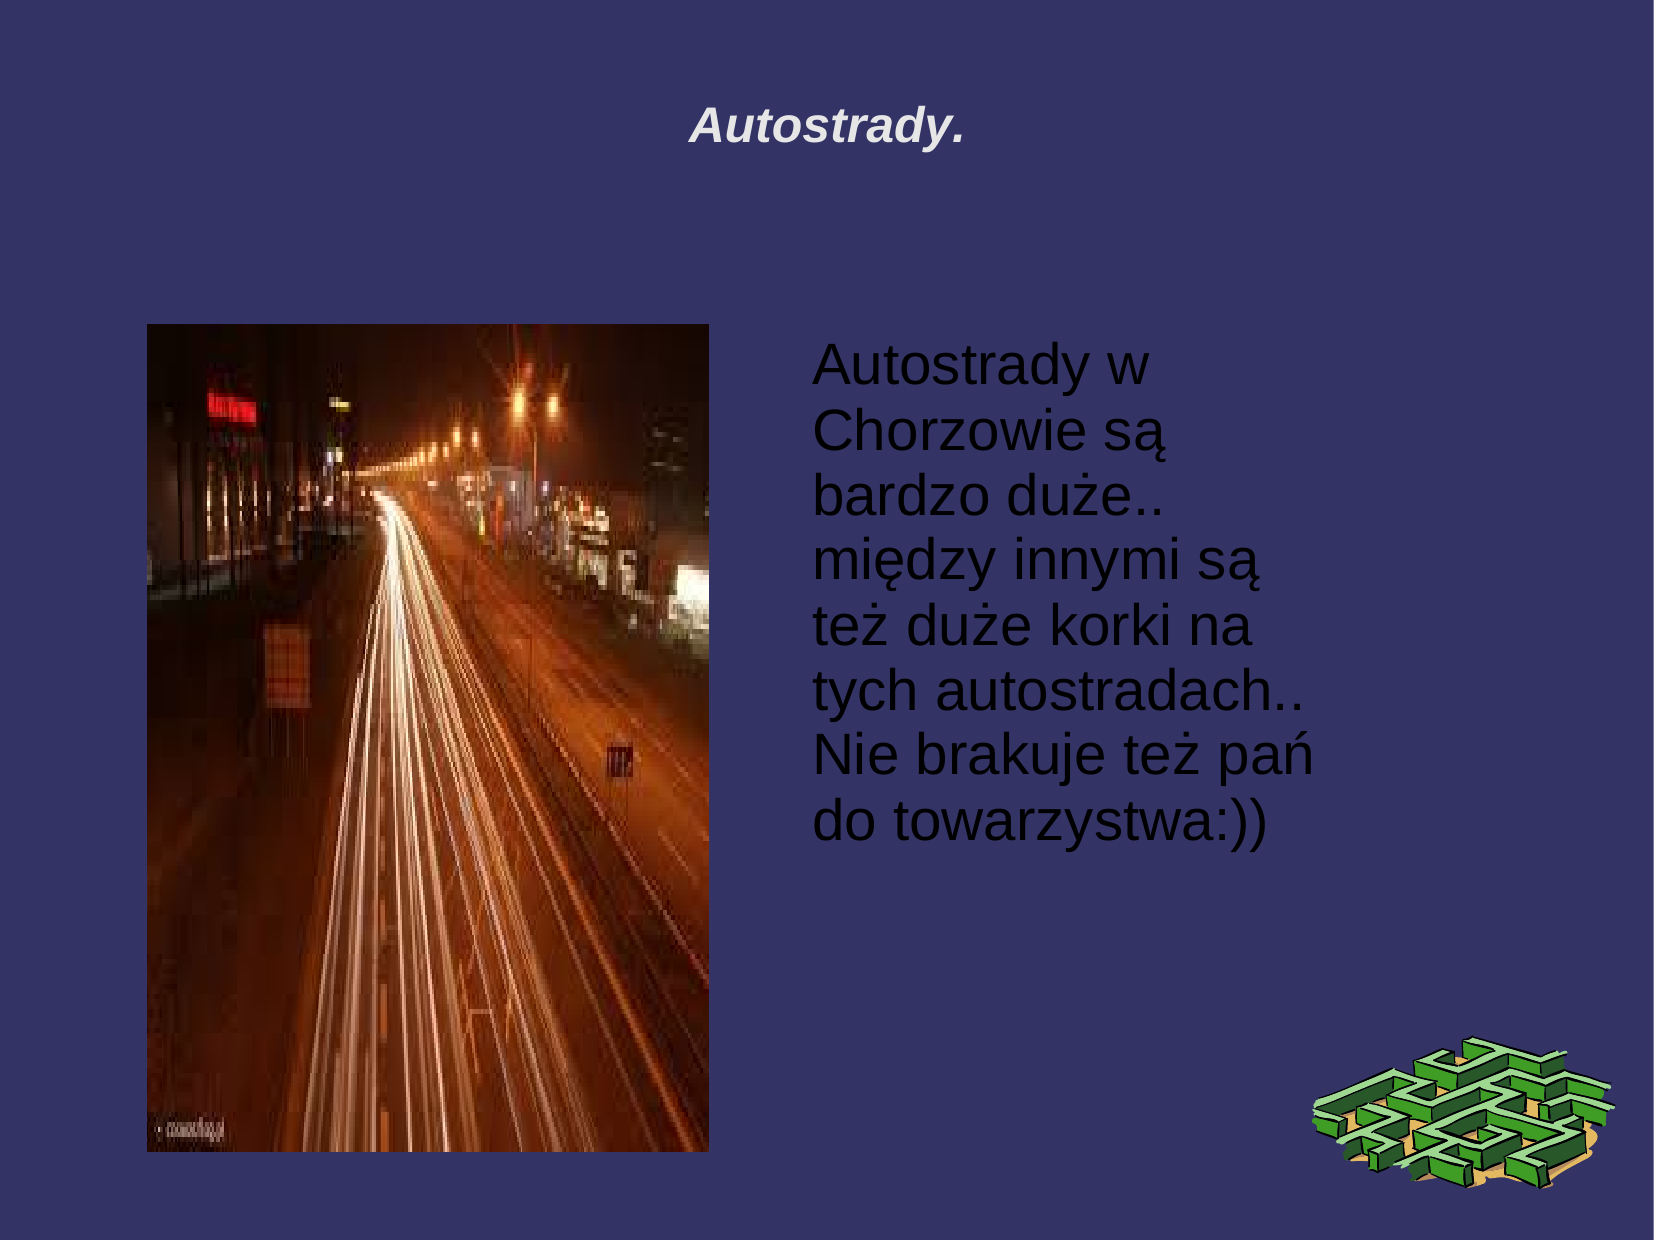

# Autostrady.
Autostrady w Chorzowie są bardzo duże.. między innymi są też duże korki na tych autostradach.. Nie brakuje też pań do towarzystwa:))